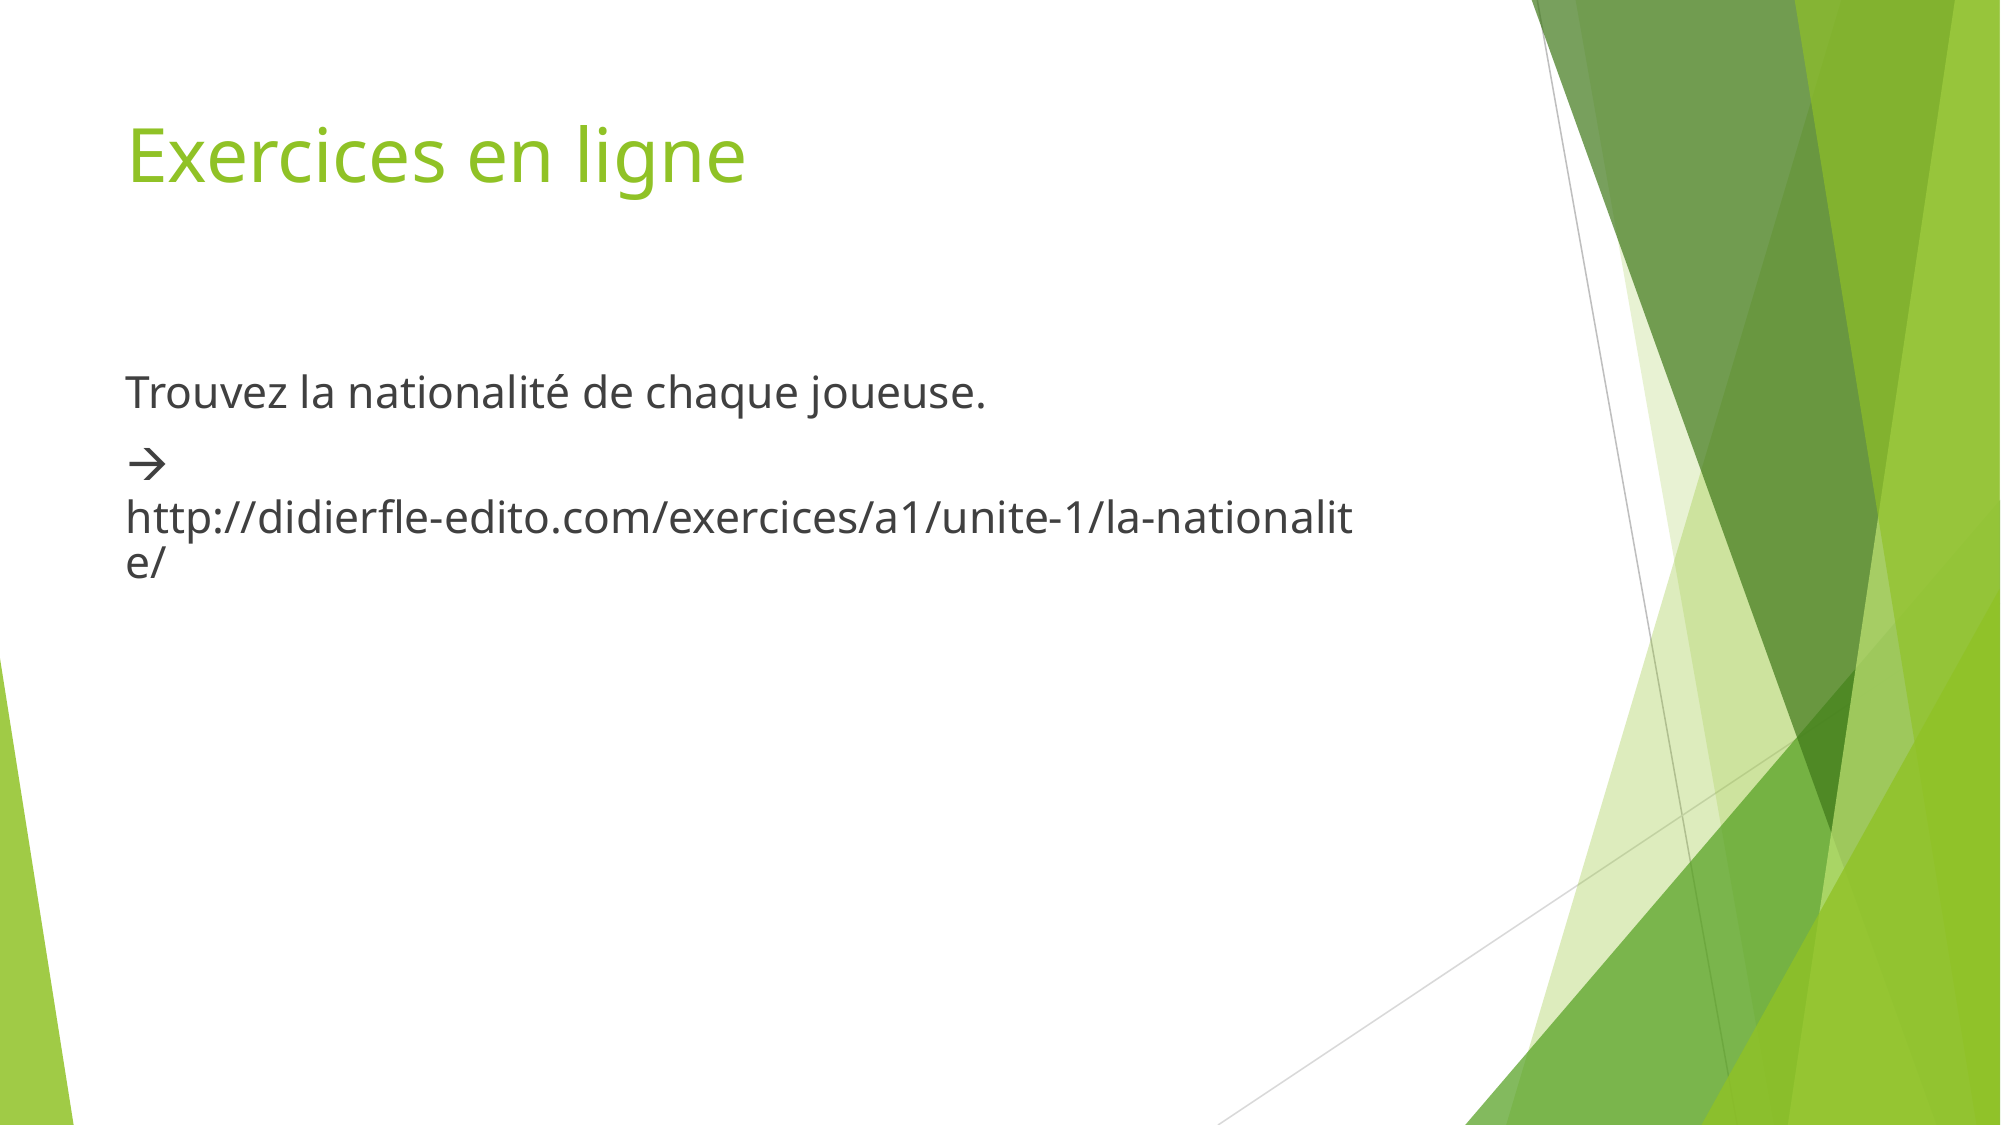

# Exercices en ligne
Trouvez la nationalité de chaque joueuse.
 http://didierfle-edito.com/exercices/a1/unite-1/la-nationalite/